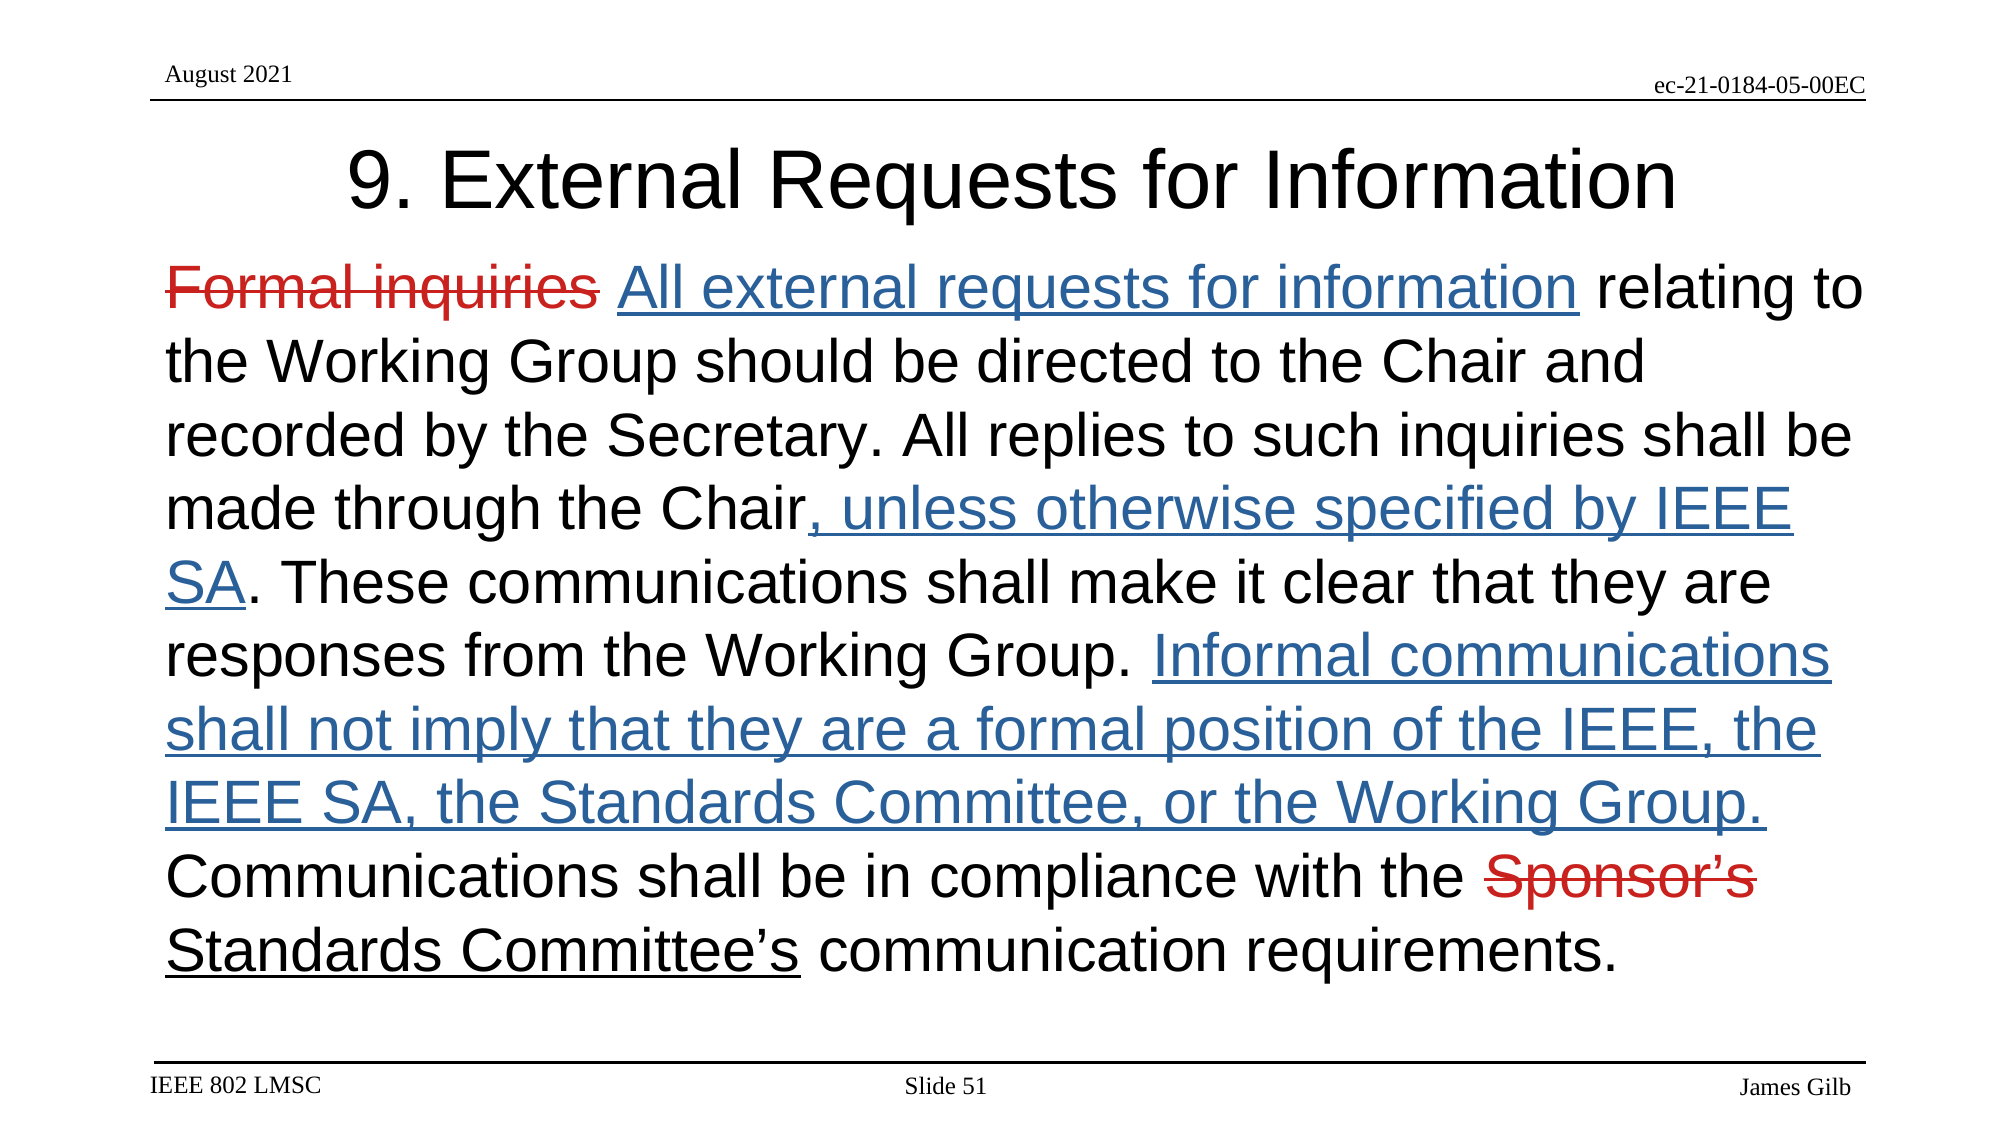

# 9. External Requests for Information
Formal inquiries All external requests for information relating to the Working Group should be directed to the Chair and recorded by the Secretary. All replies to such inquiries shall be made through the Chair, unless otherwise specified by IEEE SA. These communications shall make it clear that they are responses from the Working Group. Informal communications shall not imply that they are a formal position of the IEEE, the IEEE SA, the Standards Committee, or the Working Group. Communications shall be in compliance with the Sponsor’s Standards Committee’s communication requirements.
51